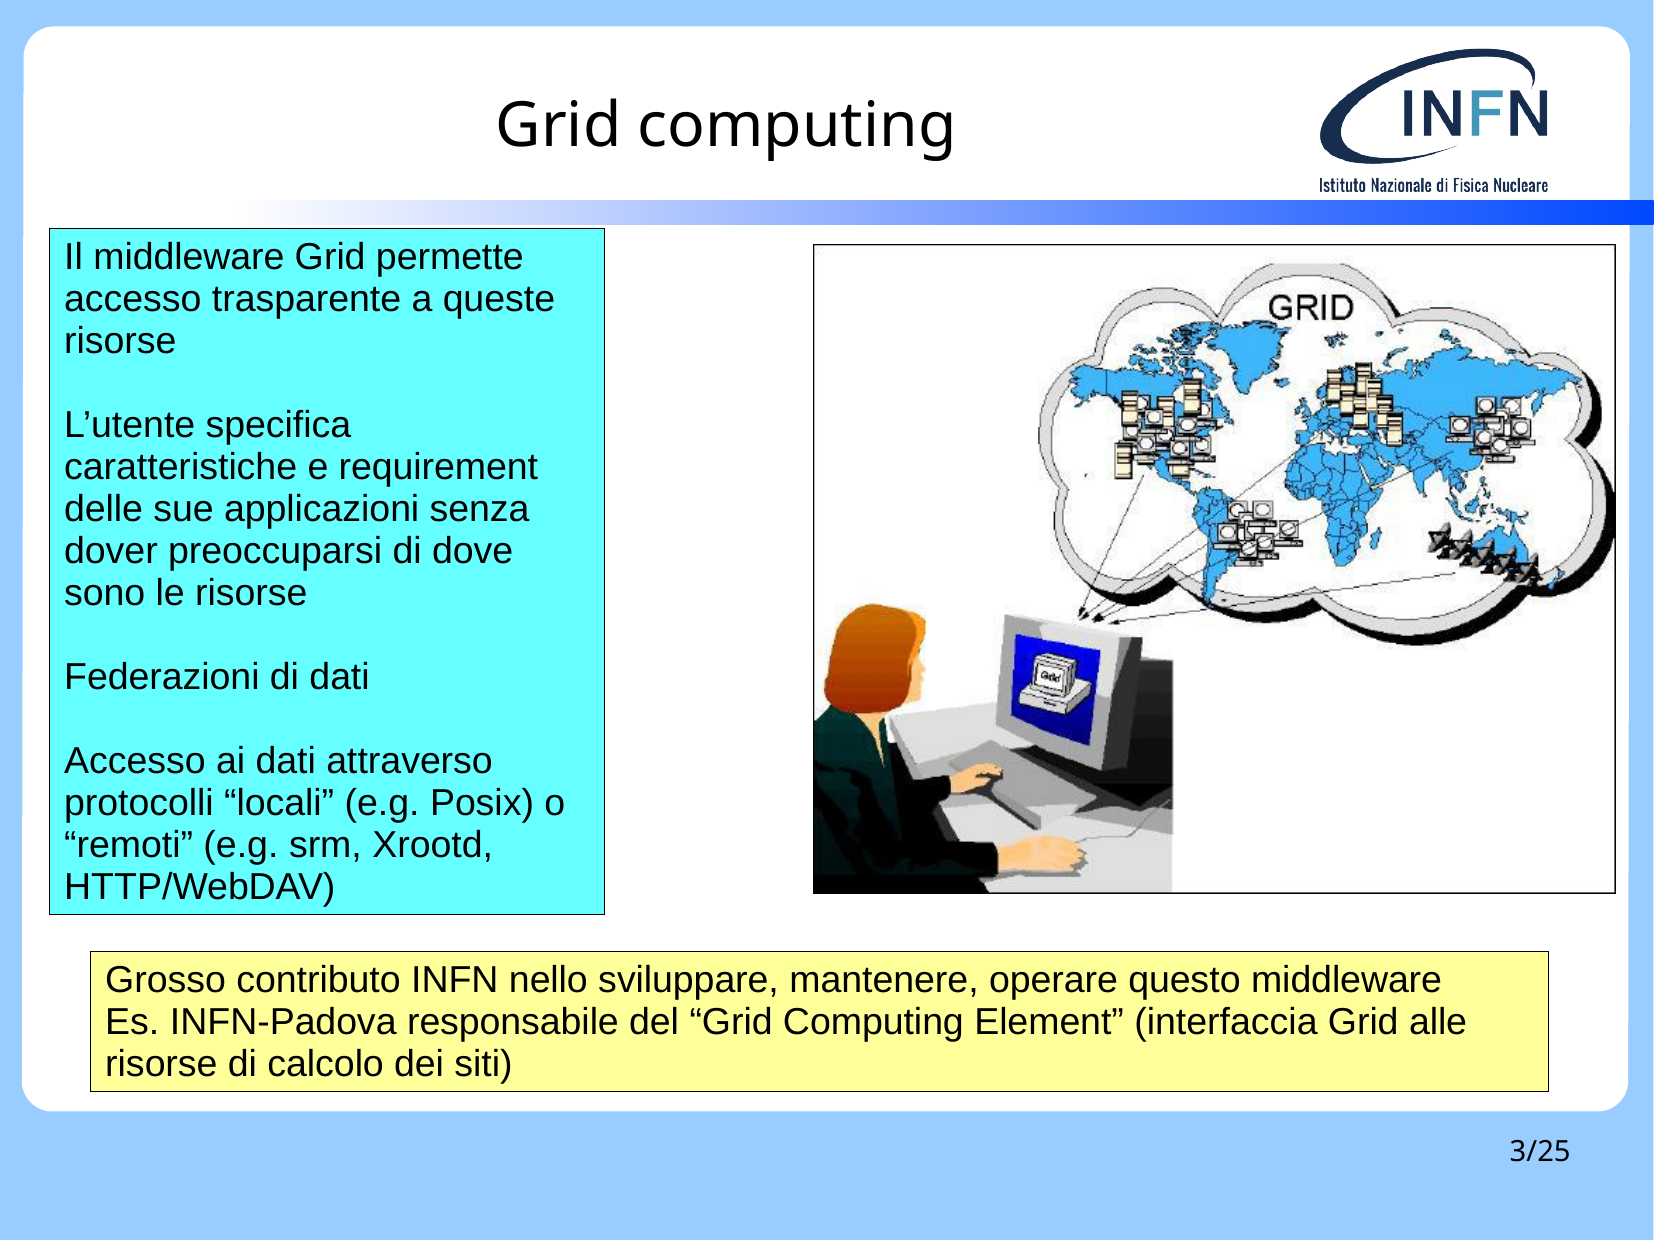

# Grid computing
Il middleware Grid permette accesso trasparente a queste risorse
L’utente specifica caratteristiche e requirement delle sue applicazioni senza dover preoccuparsi di dove sono le risorse
Federazioni di dati
Accesso ai dati attraverso protocolli “locali” (e.g. Posix) o “remoti” (e.g. srm, Xrootd, HTTP/WebDAV)
Grosso contributo INFN nello sviluppare, mantenere, operare questo middleware
Es. INFN-Padova responsabile del “Grid Computing Element” (interfaccia Grid alle risorse di calcolo dei siti)
3